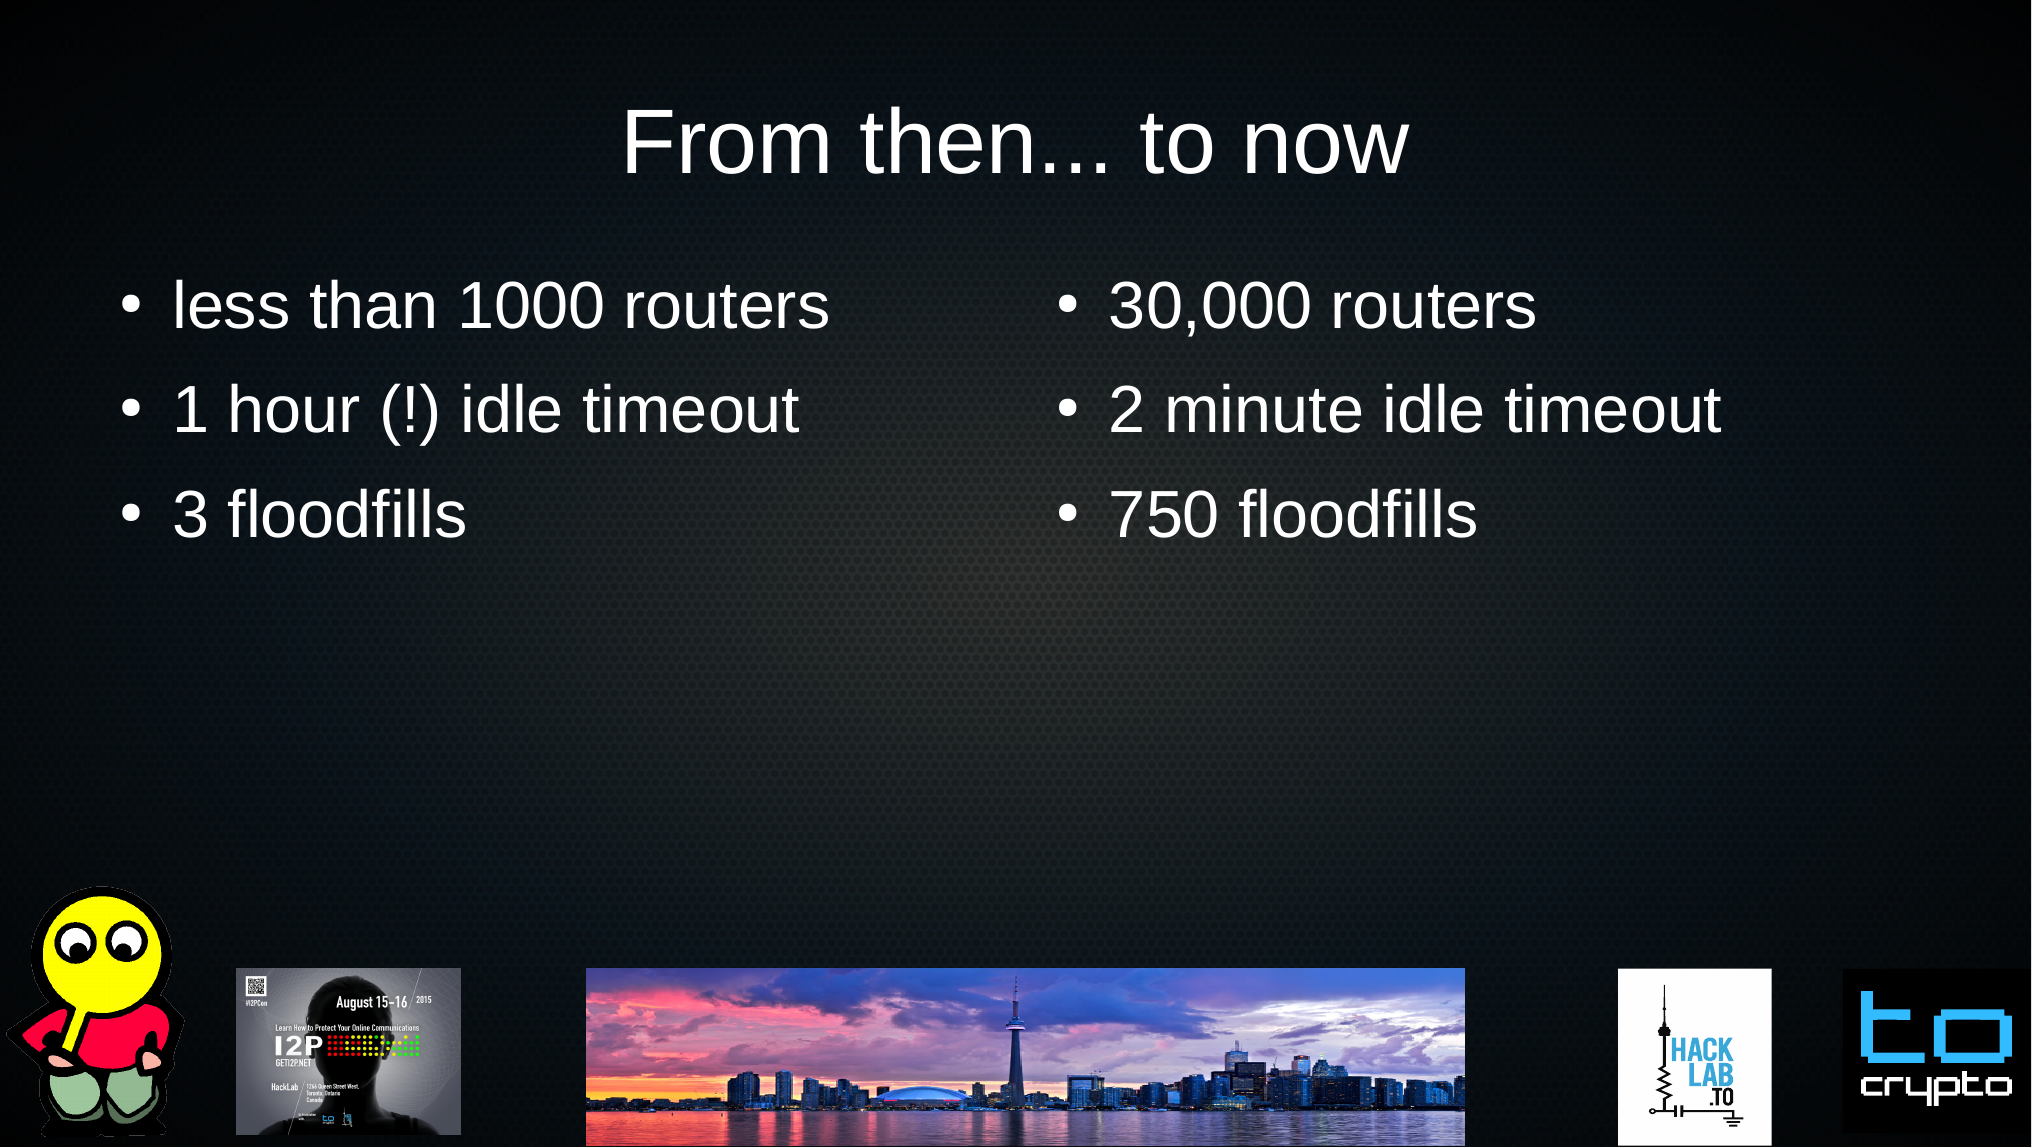

# From then... to now
less than 1000 routers
1 hour (!) idle timeout
3 floodfills
30,000 routers
2 minute idle timeout
750 floodfills
4